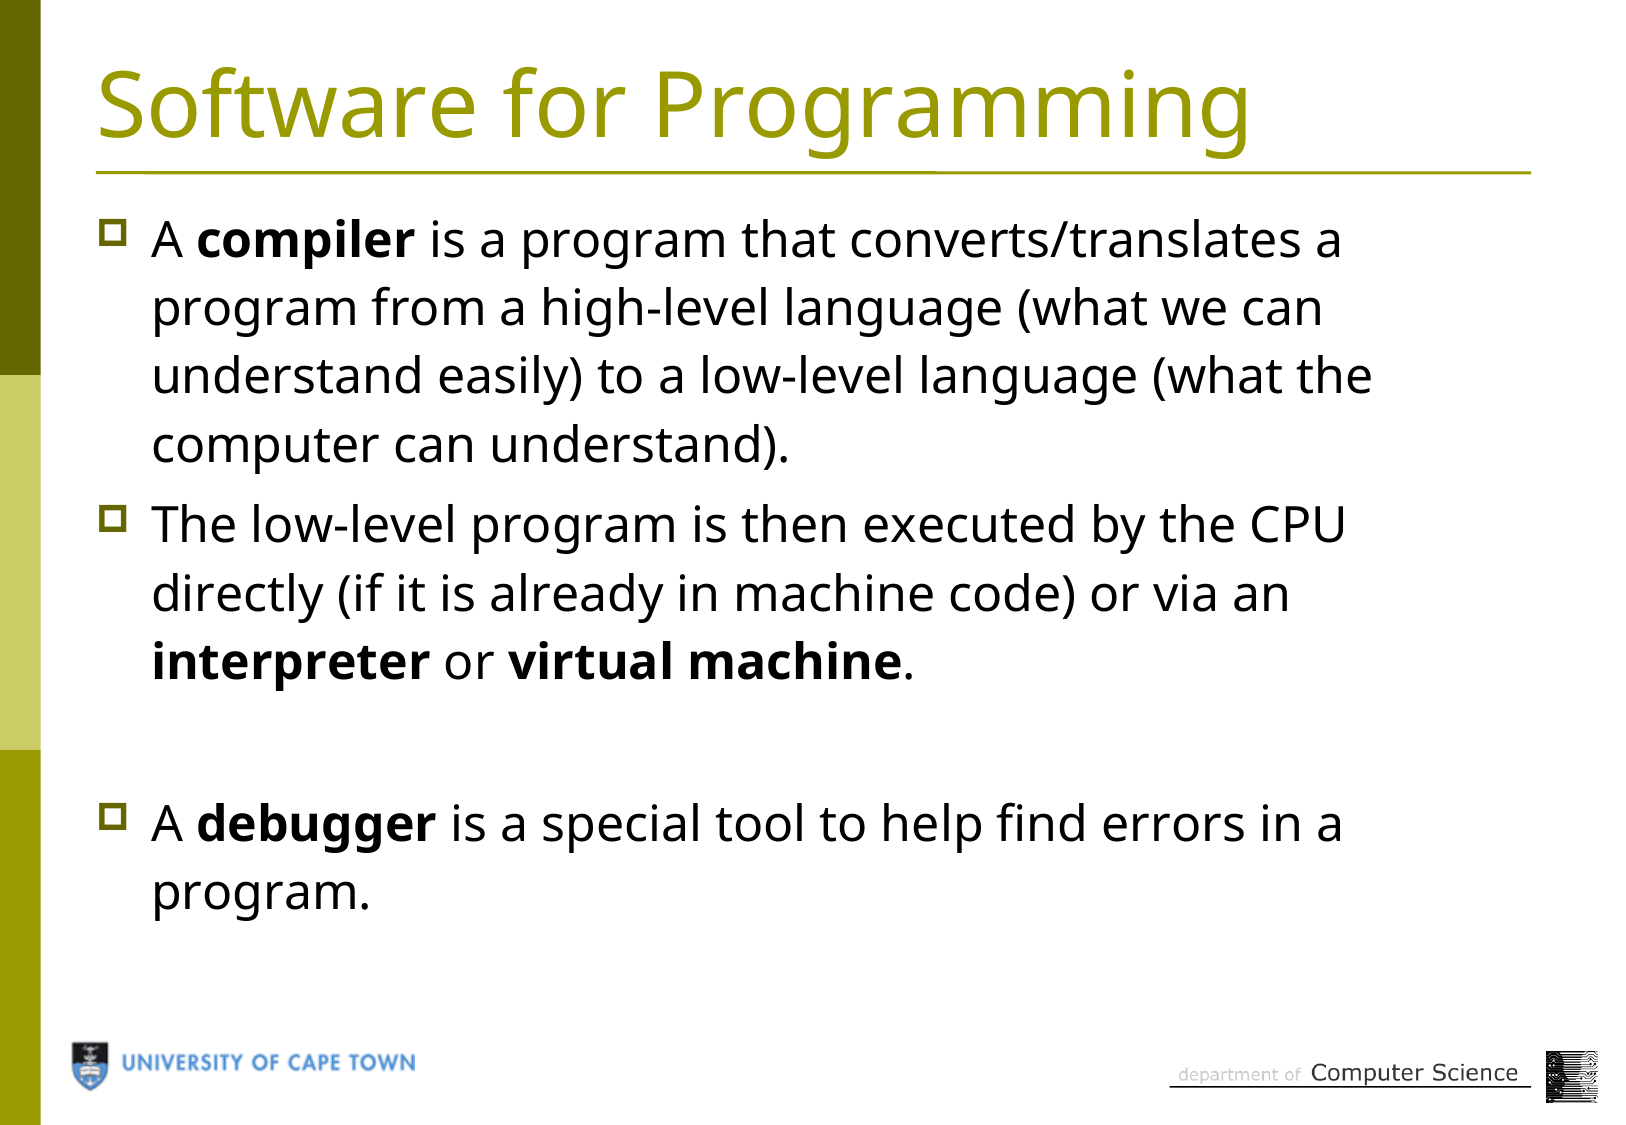

# Software for Programming
A compiler is a program that converts/translates a program from a high-level language (what we can understand easily) to a low-level language (what the computer can understand).
The low-level program is then executed by the CPU directly (if it is already in machine code) or via an interpreter or virtual machine.
A debugger is a special tool to help find errors in a program.